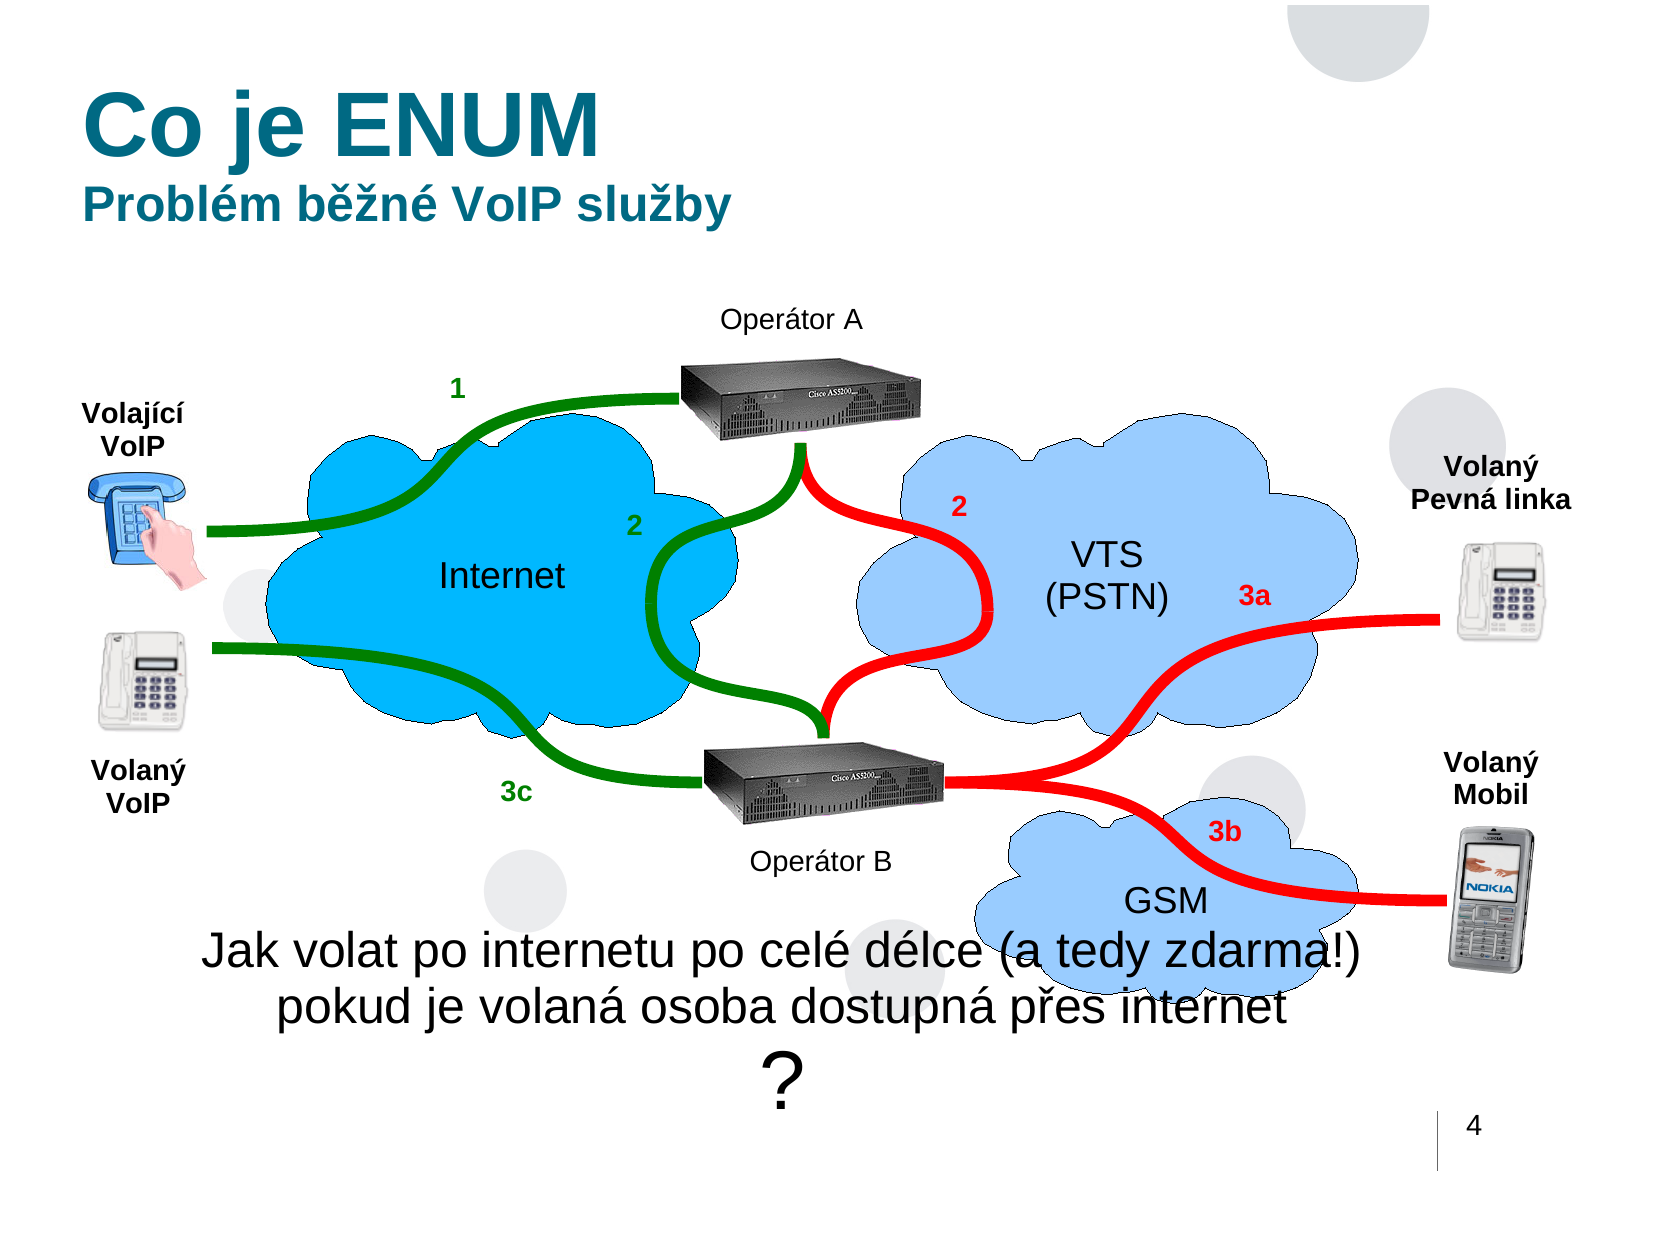

# Co je ENUM Problém běžné VoIP služby
Operátor A
1
Volající
VoIP
Internet
VTS
(PSTN)
Volaný
Pevná linka
2
2
3a
Volaný
Mobil
Volaný
VoIP
3c
GSM
3b
Operátor B
Jak volat po internetu po celé délce (a tedy zdarma!) pokud je volaná osoba dostupná přes internet
?